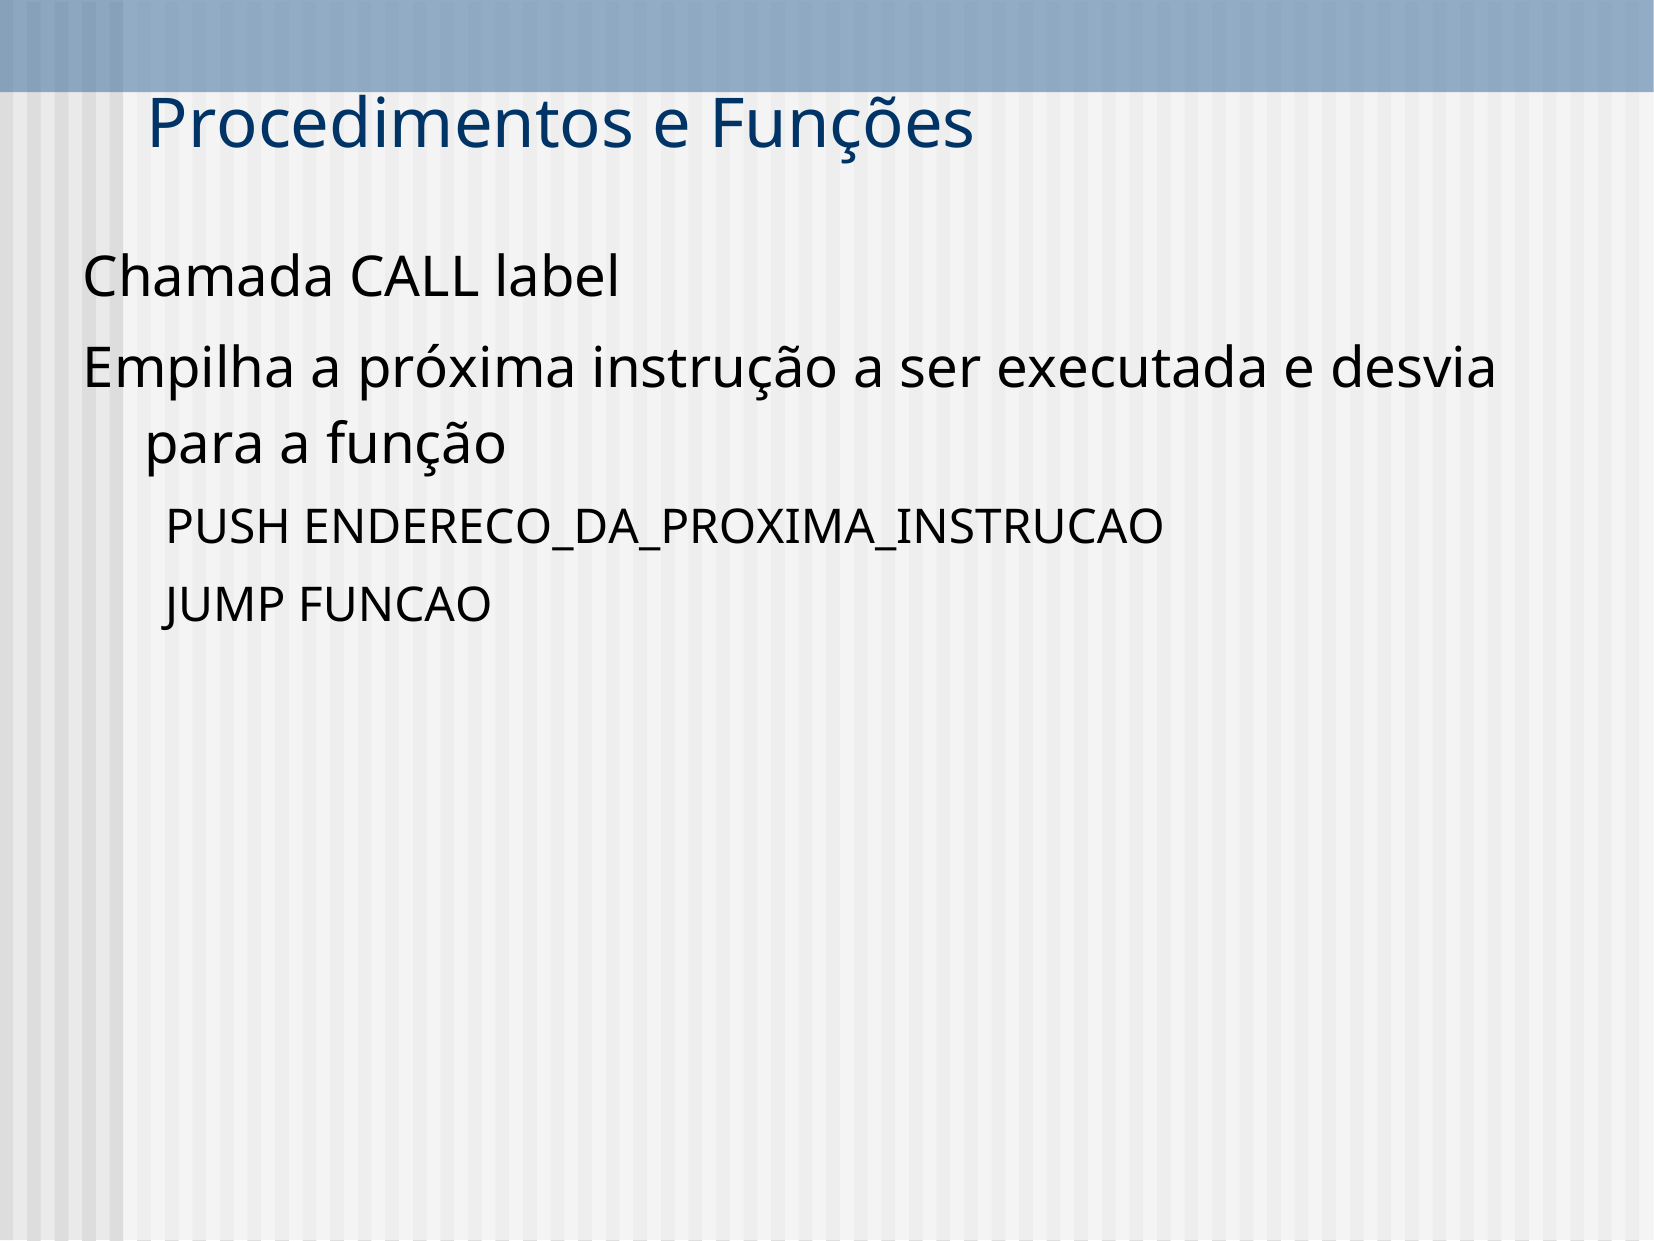

# Procedimentos e Funções
Chamada CALL label
Empilha a próxima instrução a ser executada e desvia para a função
PUSH ENDERECO_DA_PROXIMA_INSTRUCAO
JUMP FUNCAO